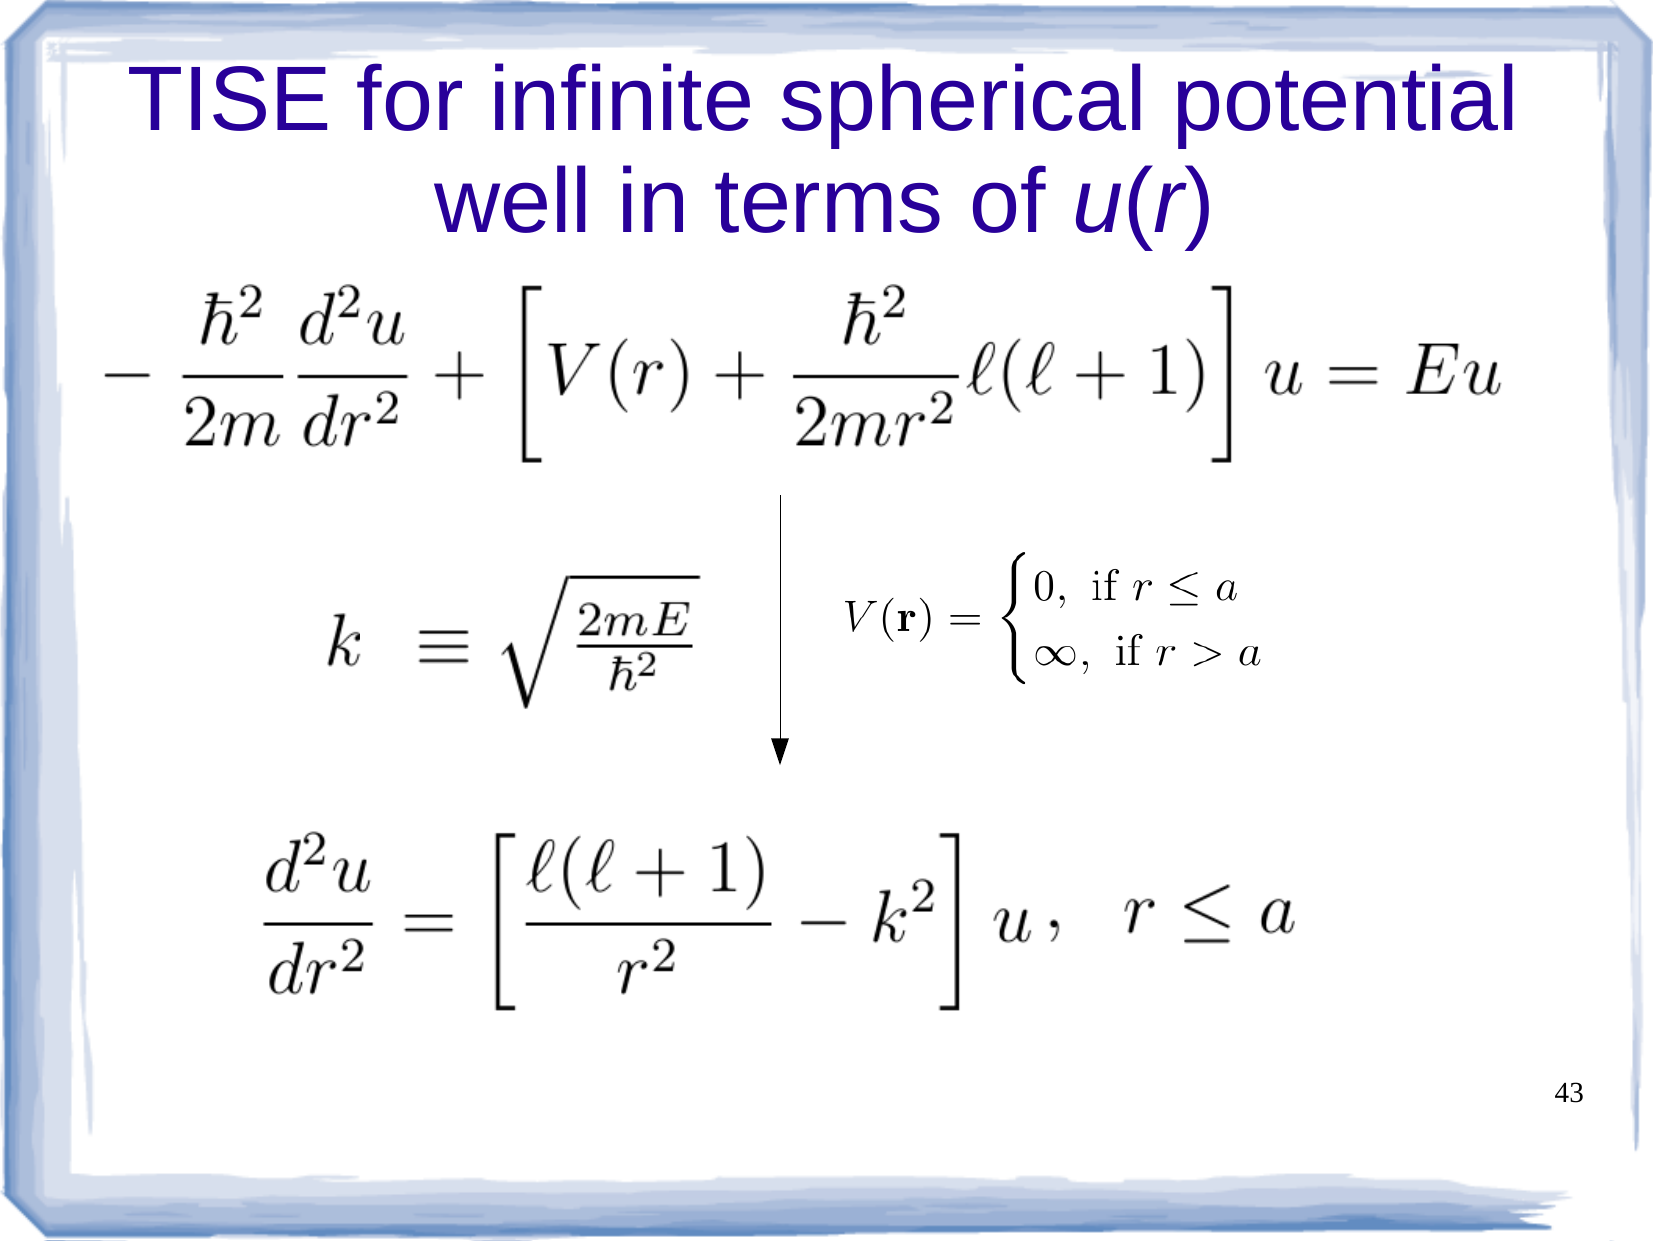

# TISE for infinite spherical potential well in terms of u(r)
43